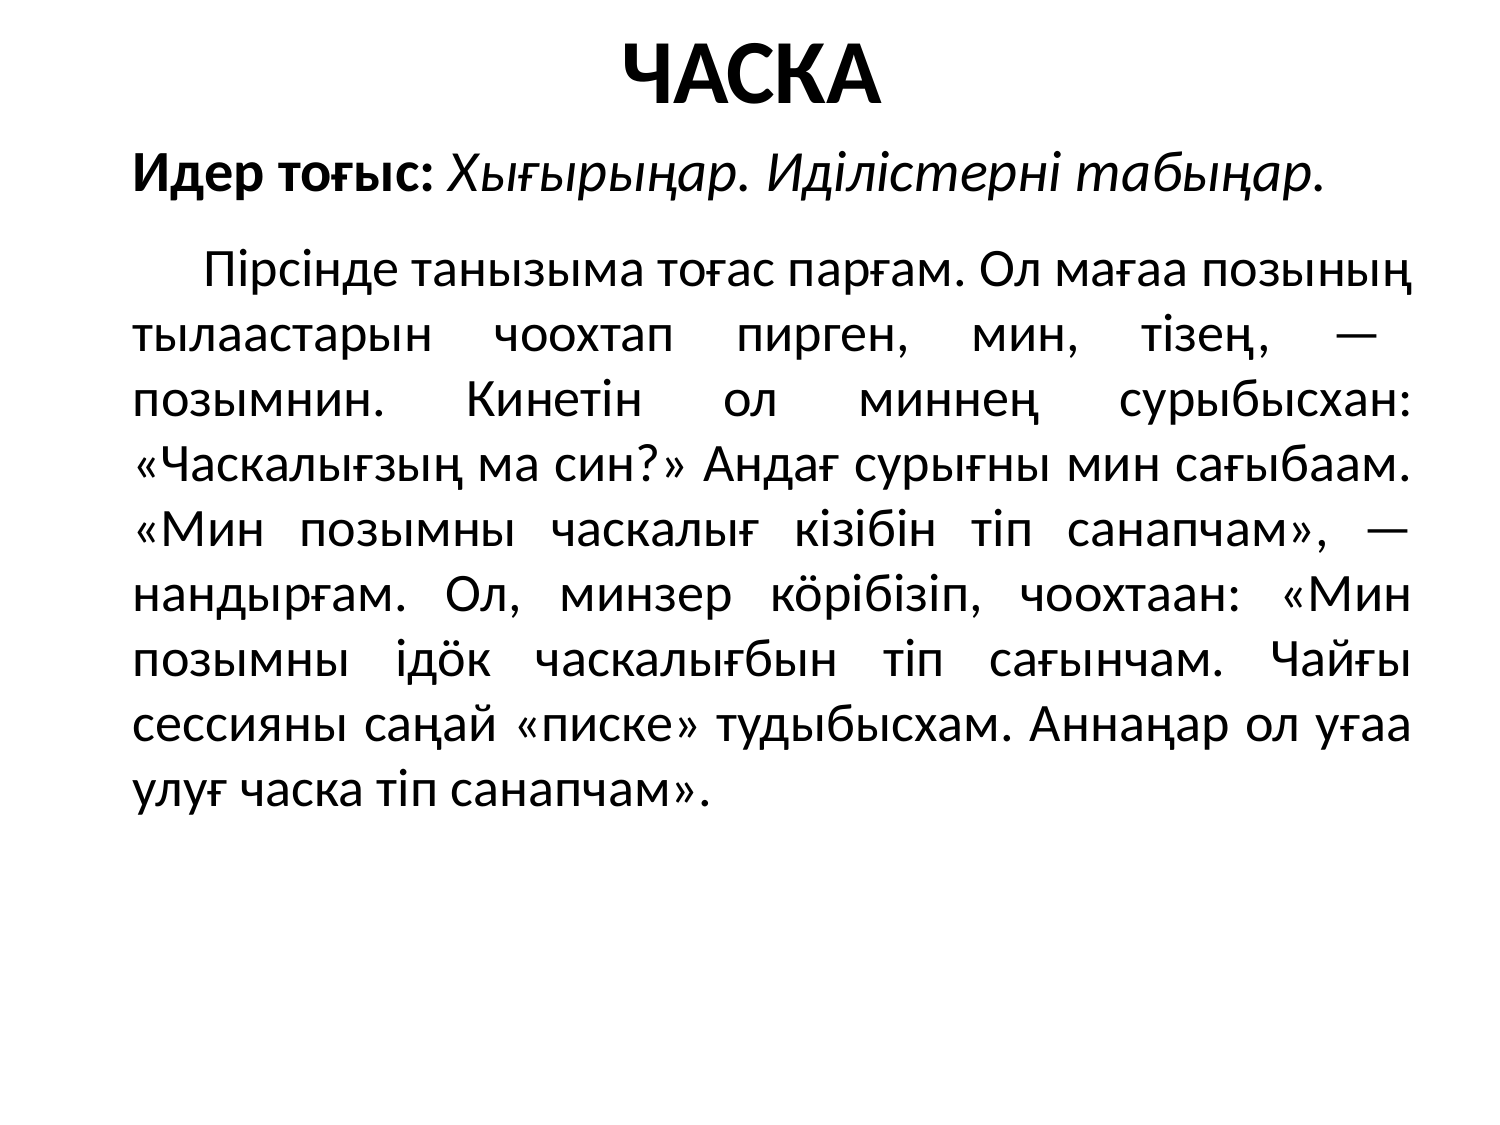

# ЧАСКА
Идер тоғыс: Хығырыңар. Идiлiстернi табыңар.
 Пiрсiнде танызыма тоғас парғам. Ол мағаа позының тылаастарын чоохтап пирген, мин, тiзең, — позымнин. Кинетiн ол миннең сурыбысхан: «Часкалығзың ма син?» Андағ сурығны мин сағыбаам. «Мин позымны часкалығ кiзiбiн тiп санапчам», — нандырғам. Ол, минзер кӧрiбiзiп, чоохтаан: «Мин позымны iдӧк часкалығбын тiп сағынчам. Чайғы сессияны саңай «писке» тудыбысхам. Аннаңар ол уғаа улуғ часка тiп санапчам».